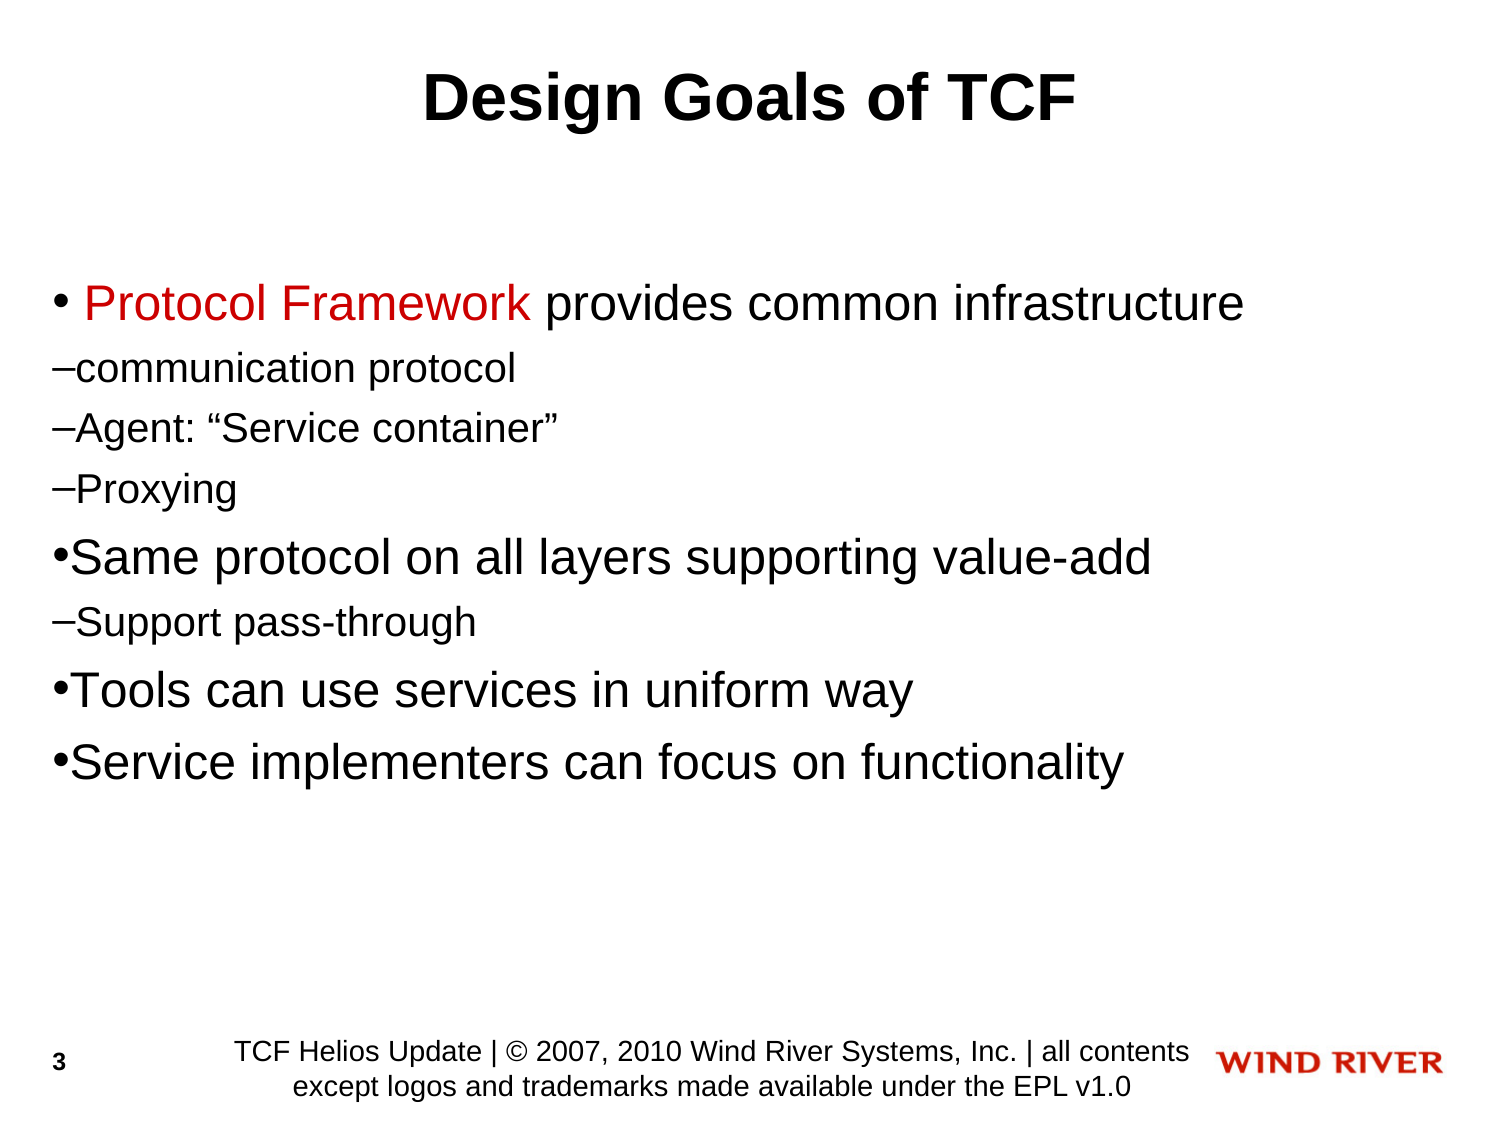

# Design Goals of TCF
 Protocol Framework provides common infrastructure
communication protocol
Agent: “Service container”
Proxying
Same protocol on all layers supporting value-add
Support pass-through
Tools can use services in uniform way
Service implementers can focus on functionality
TCF Helios Update | © 2007, 2010 Wind River Systems, Inc. | all contents except logos and trademarks made available under the EPL v1.0